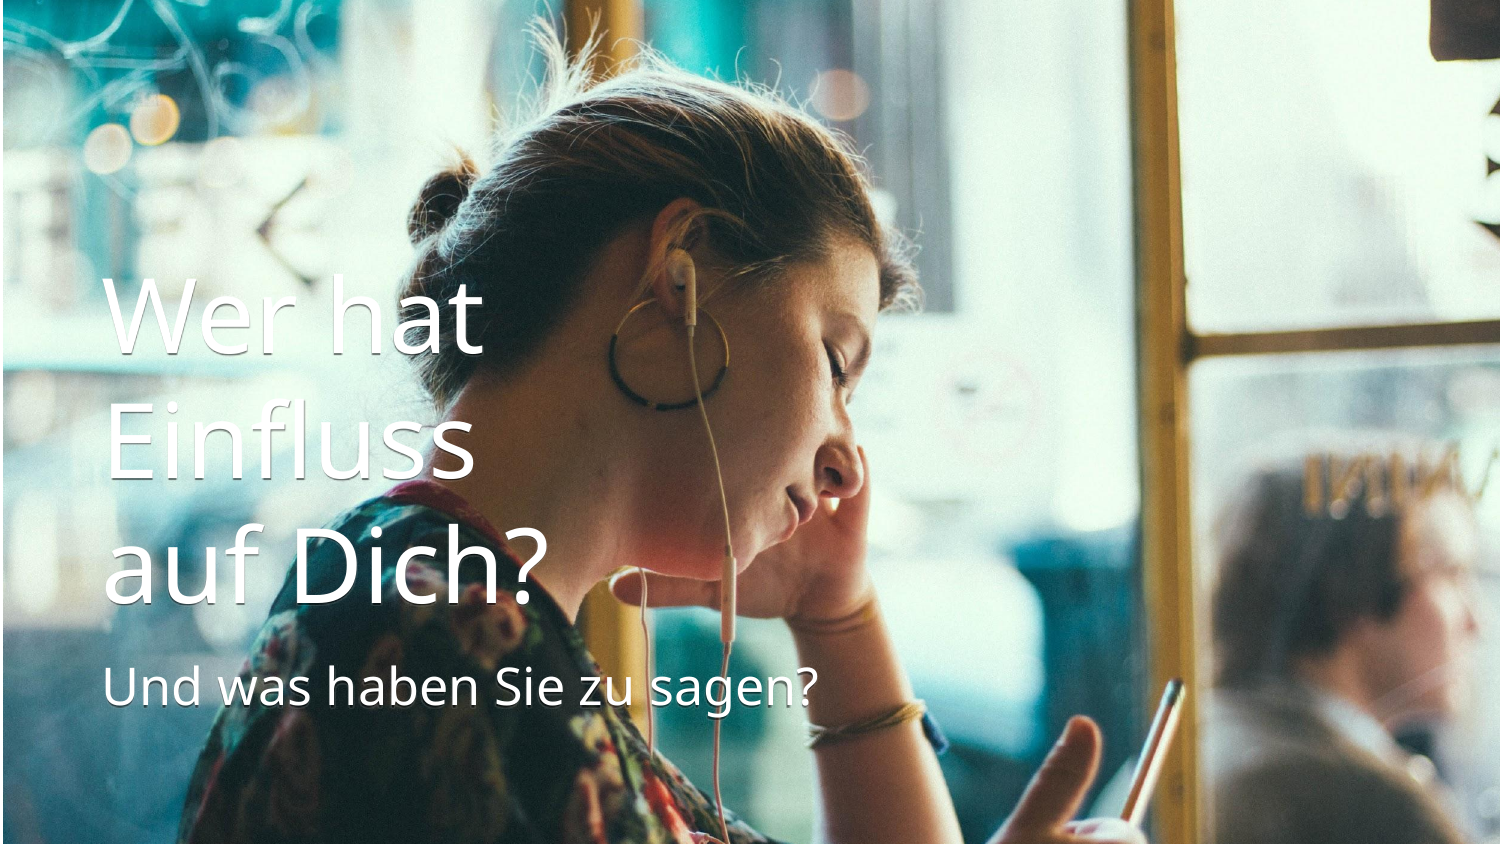

Wer hat
Einfluss
auf Dich?
Und was haben Sie zu sagen?